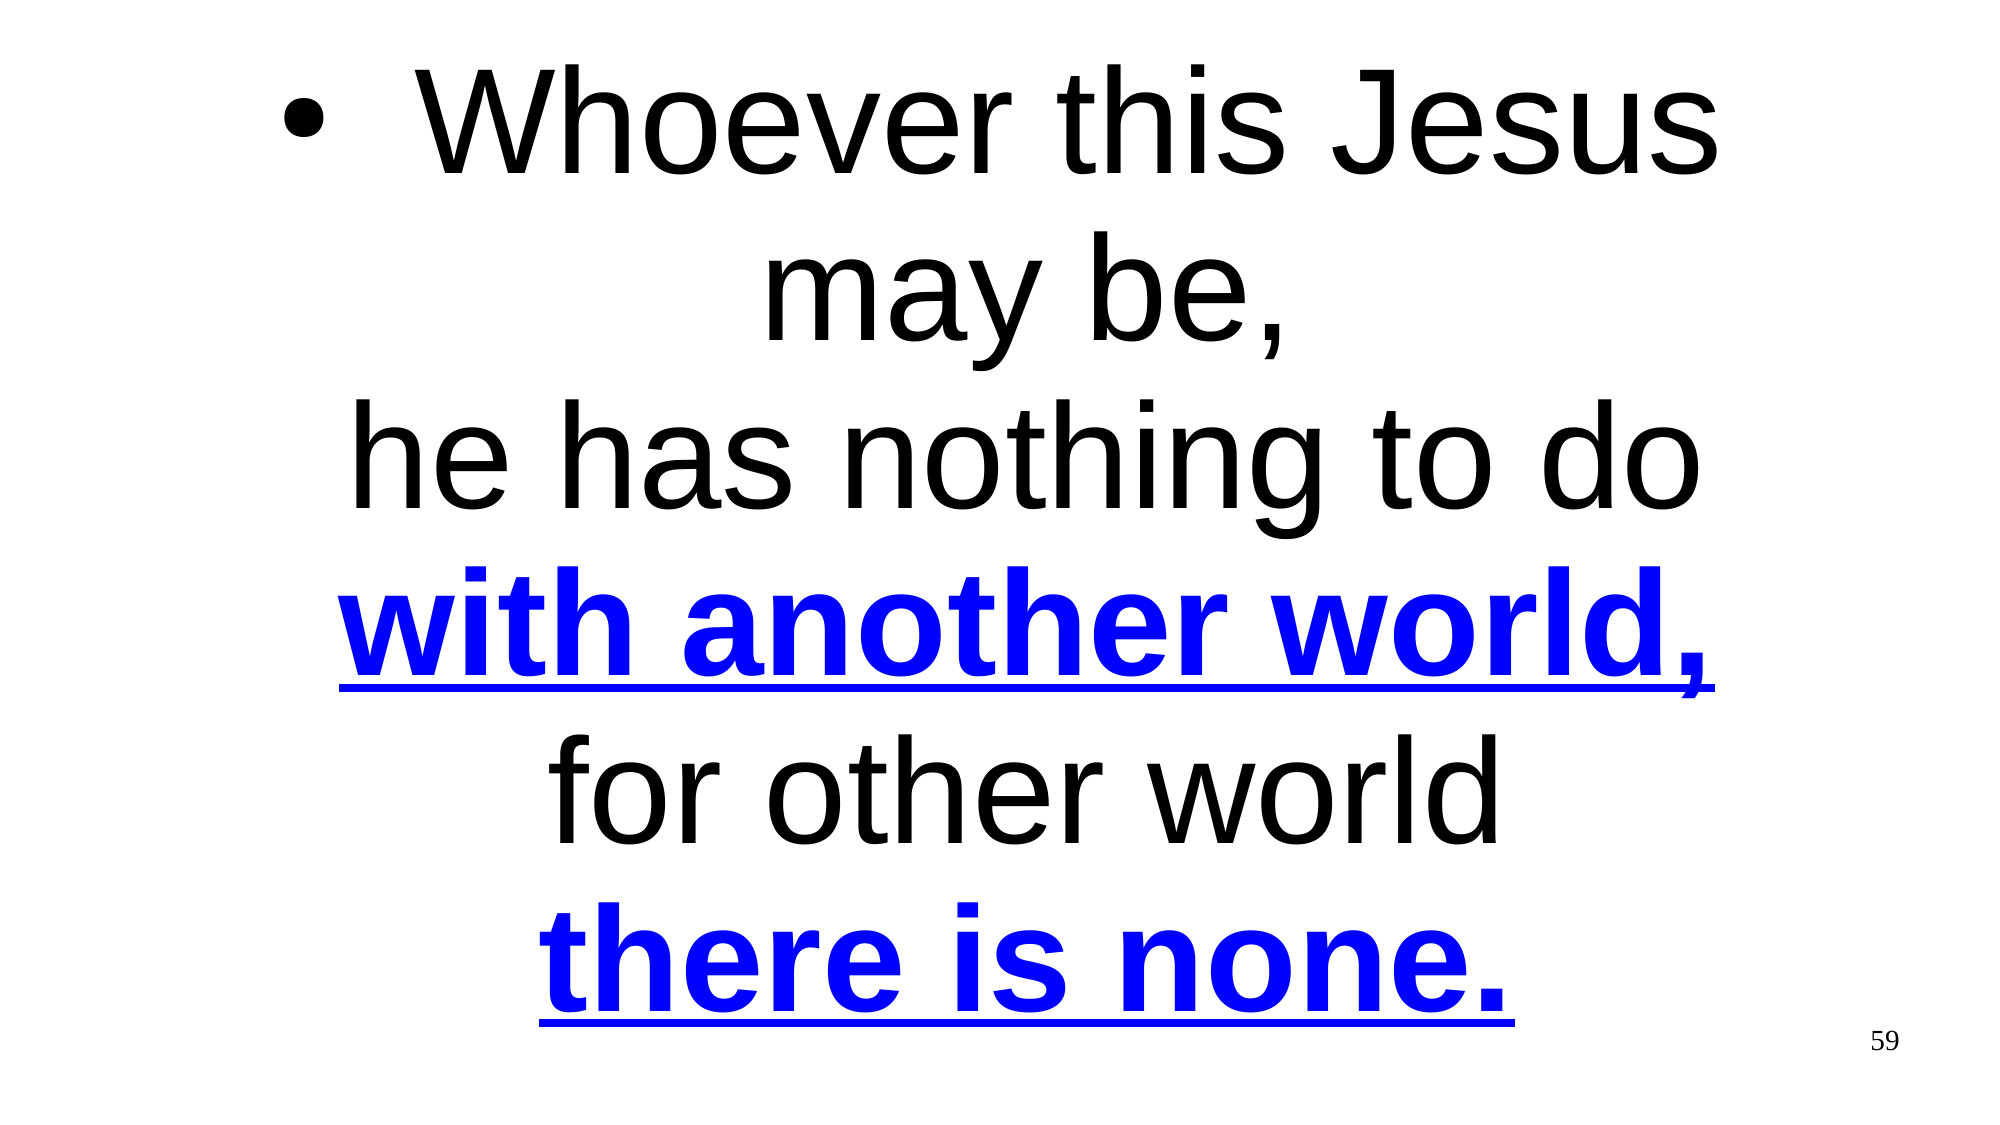

# Whoever this Jesus may be, he has nothing to do with another world, for other world there is none.
59